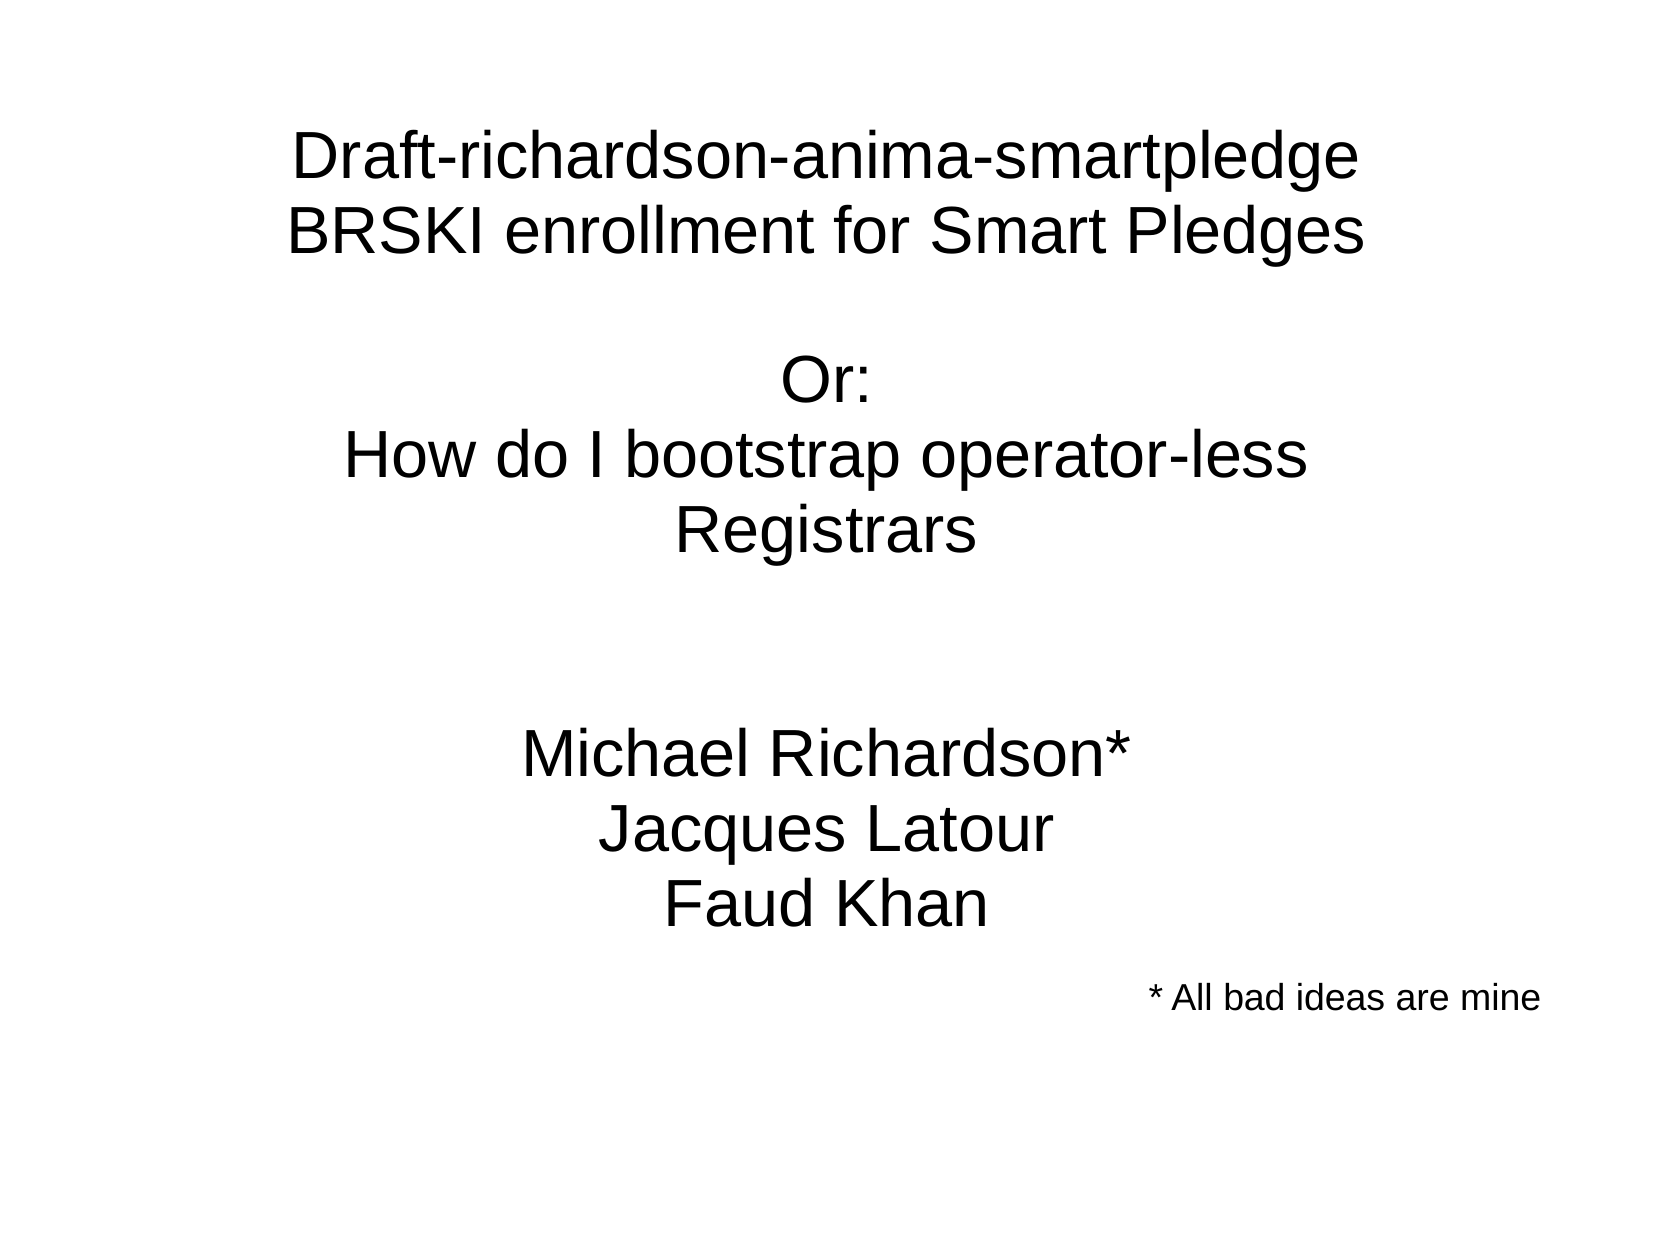

# Draft-richardson-anima-smartpledge
BRSKI enrollment for Smart Pledges
Or:
How do I bootstrap operator-less
Registrars
Michael Richardson*
Jacques Latour
Faud Khan
* All bad ideas are mine